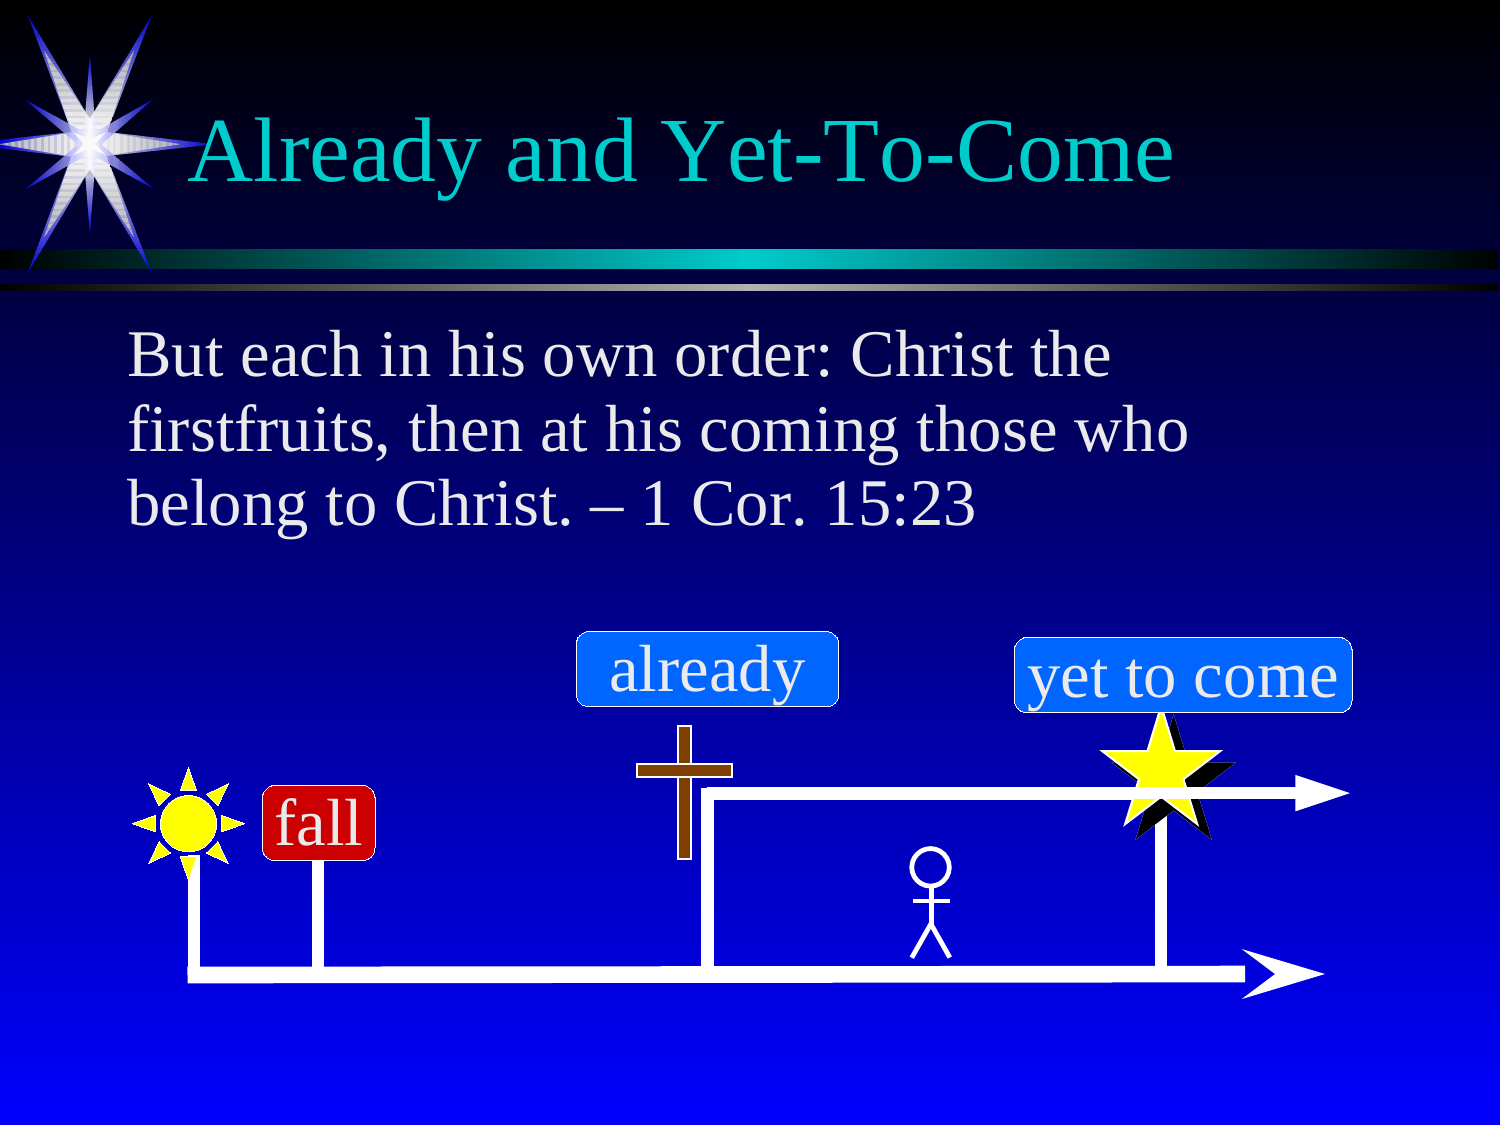

# Already and Yet-To-Come
But each in his own order: Christ the firstfruits, then at his coming those who belong to Christ. – 1 Cor. 15:23
already
yet to come
fall